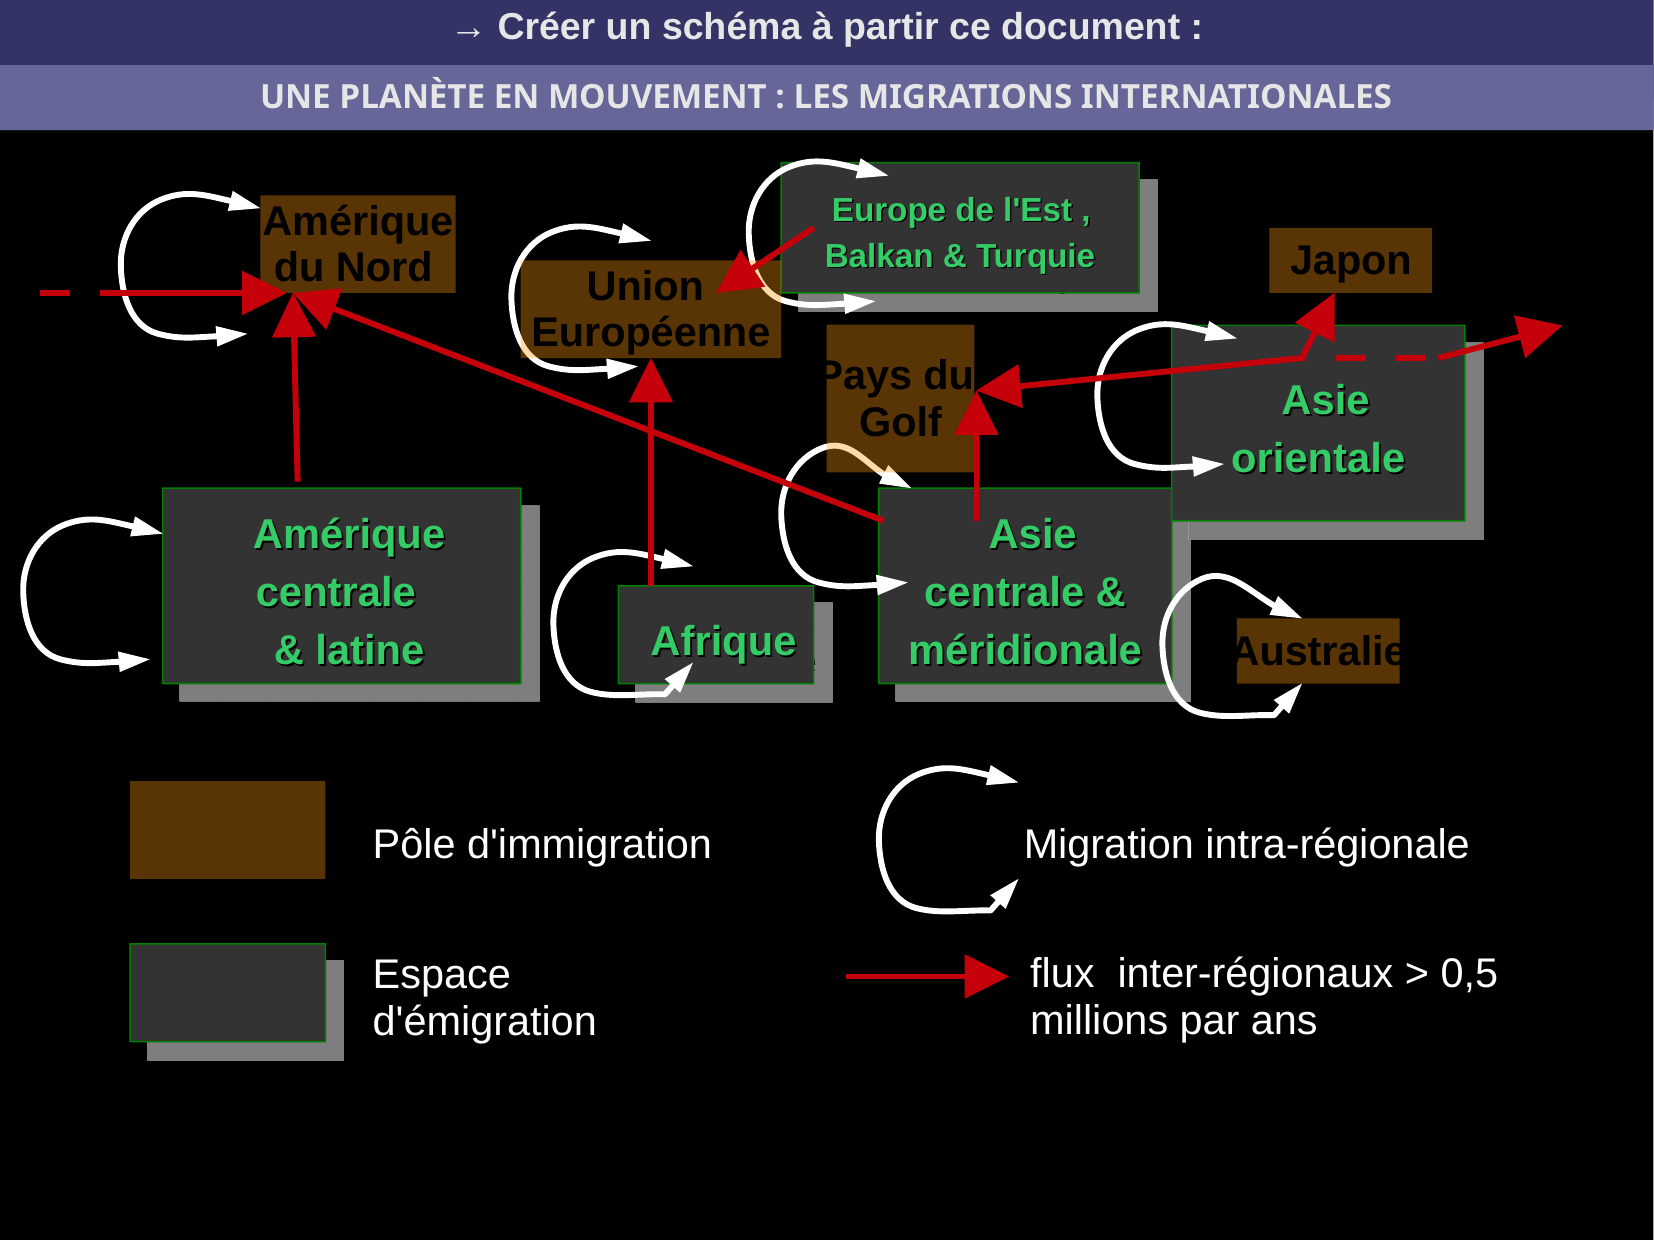

→ Créer un schéma à partir ce document :
UNE PLANÈTE EN MOUVEMENT : LES MIGRATIONS INTERNATIONALES
Titre ?
Europe de l'Est , Balkan & Turquie
Amérique
 du Nord
Japon
Union
Européenne
Pays du
Golf
Asie orientale
Amérique centrale
& latine
Asie centrale & méridionale
Afrique
Australie
Pôle d'immigration
Migration intra-régionale
flux inter-régionaux > 0,5 millions par ans
Espace d'émigration